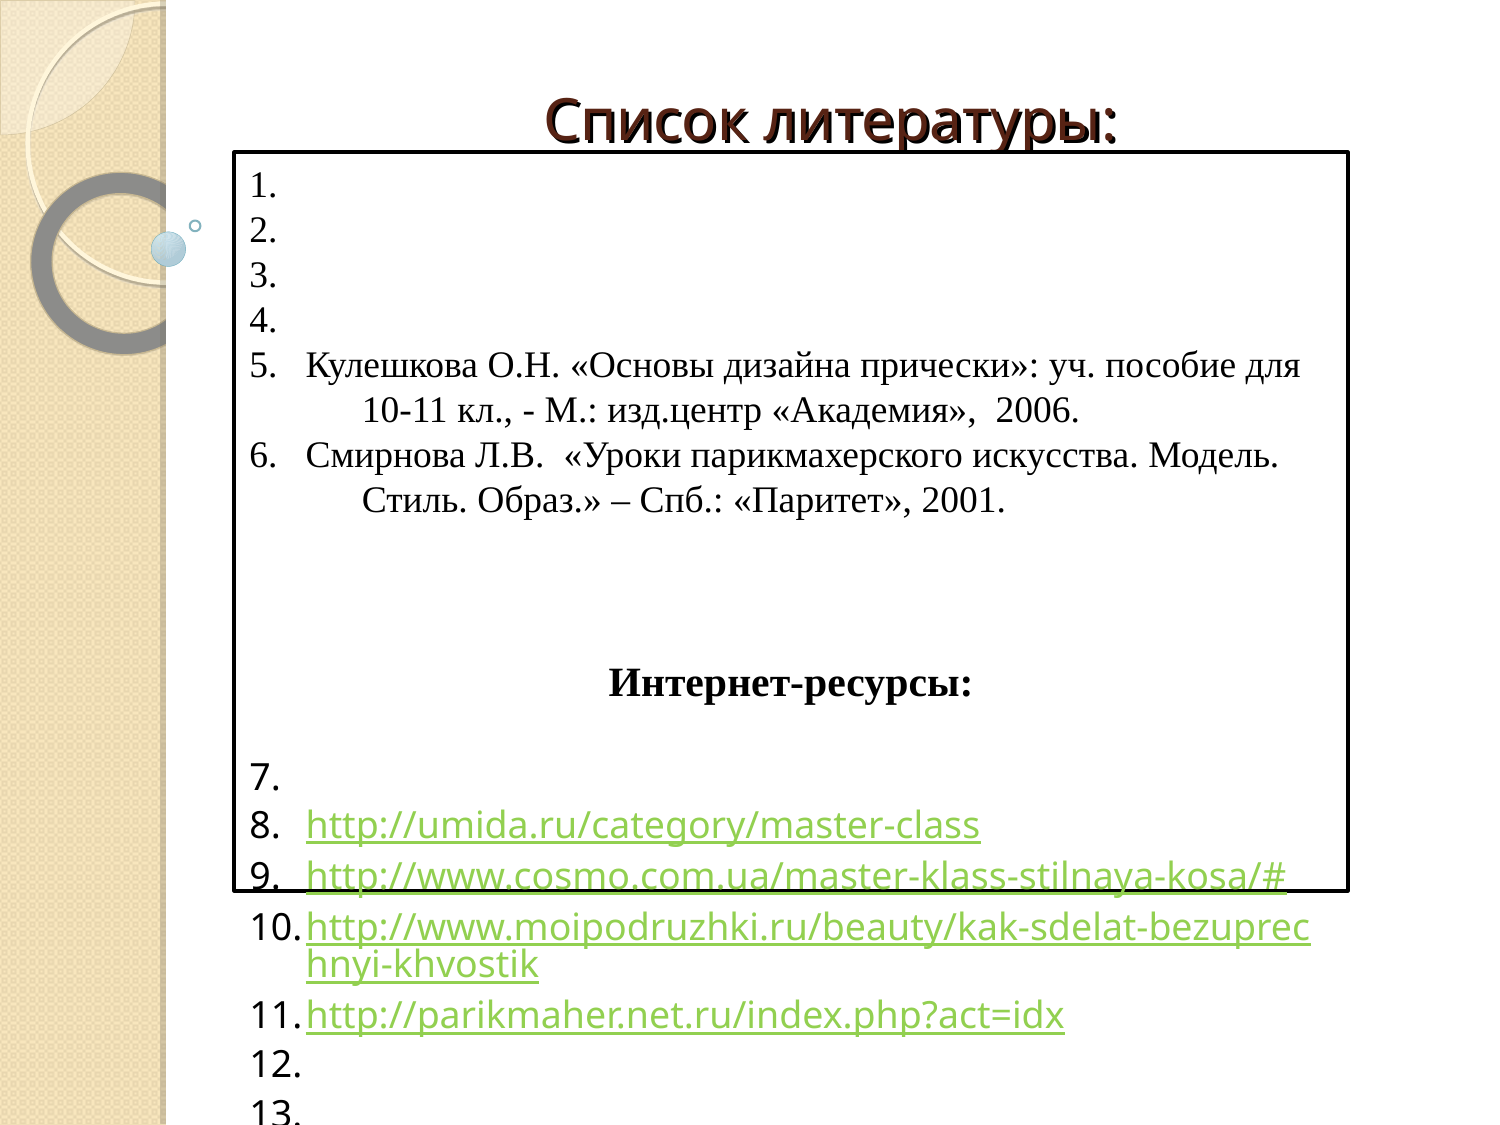

# Список литературы:
Кулешкова О.Н. «Основы дизайна прически»: уч. пособие для 10-11 кл., - М.: изд.центр «Академия», 2006.
Смирнова Л.В. «Уроки парикмахерского искусства. Модель. Стиль. Образ.» – Спб.: «Паритет», 2001.
Интернет-ресурсы:
http://umida.ru/category/master-class
http://www.cosmo.com.ua/master-klass-stilnaya-kosa/#
http://www.moipodruzhki.ru/beauty/kak-sdelat-bezuprechnyi-khvostik
http://parikmaher.net.ru/index.php?act=idx